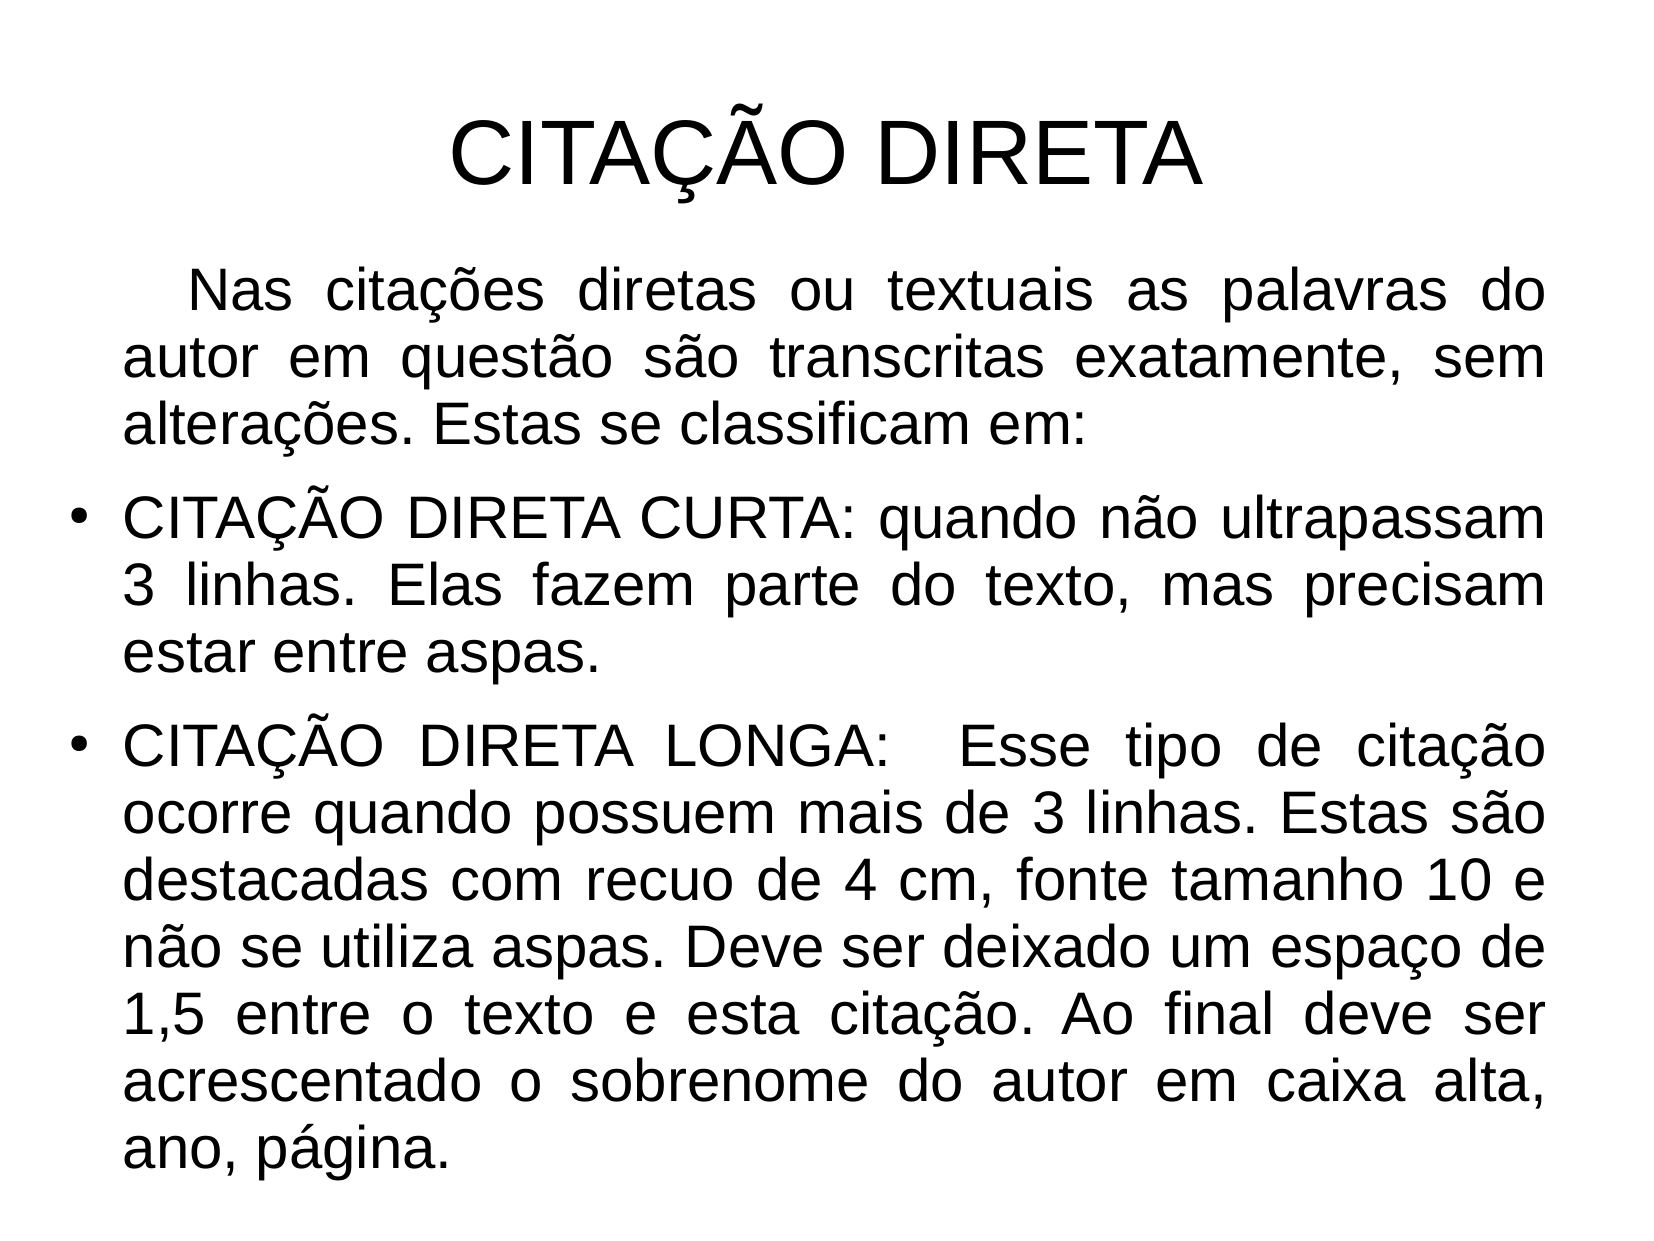

# CITAÇÃO DIRETA
 Nas citações diretas ou textuais as palavras do autor em questão são transcritas exatamente, sem alterações. Estas se classificam em:
CITAÇÃO DIRETA CURTA: quando não ultrapassam 3 linhas. Elas fazem parte do texto, mas precisam estar entre aspas.
CITAÇÃO DIRETA LONGA: Esse tipo de citação ocorre quando possuem mais de 3 linhas. Estas são destacadas com recuo de 4 cm, fonte tamanho 10 e não se utiliza aspas. Deve ser deixado um espaço de 1,5 entre o texto e esta citação. Ao final deve ser acrescentado o sobrenome do autor em caixa alta, ano, página.